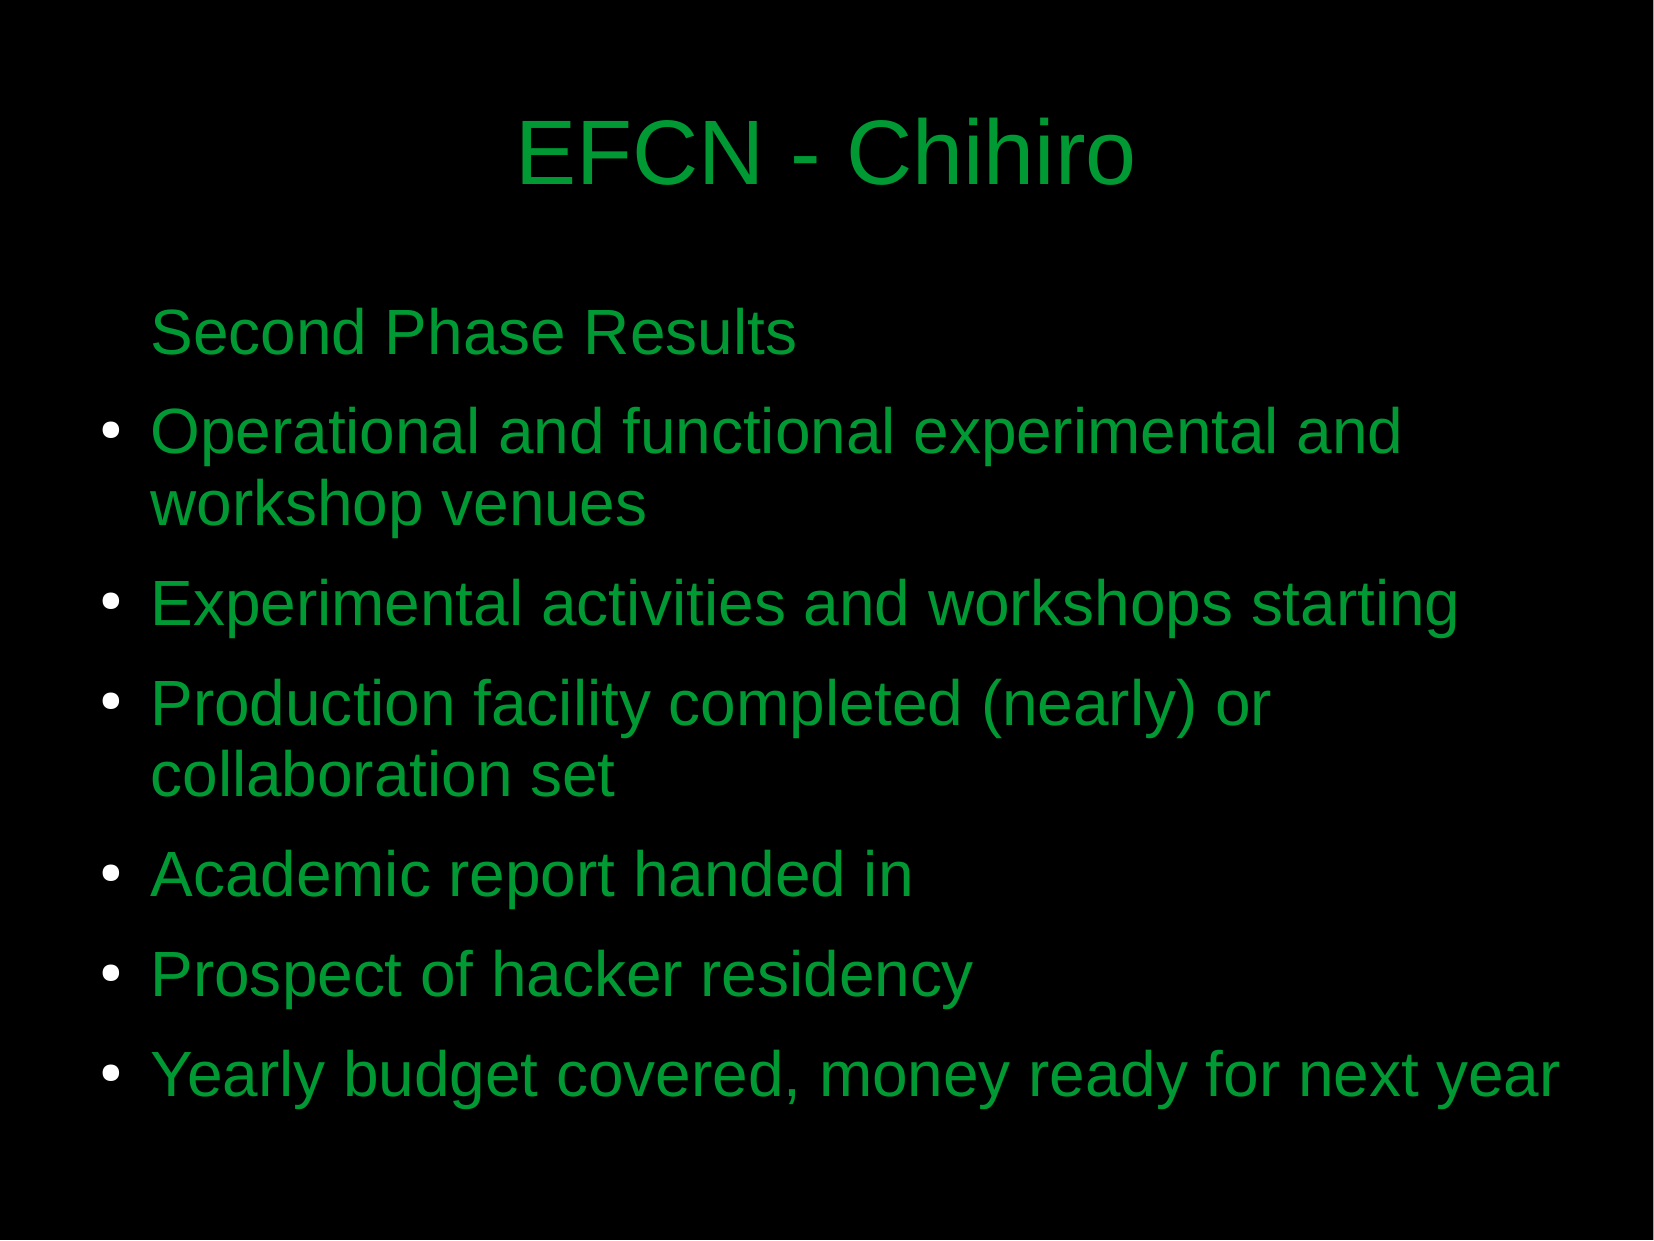

# EFCN - Chihiro
Second Phase Results
Operational and functional experimental and workshop venues
Experimental activities and workshops starting
Production facility completed (nearly) or collaboration set
Academic report handed in
Prospect of hacker residency
Yearly budget covered, money ready for next year